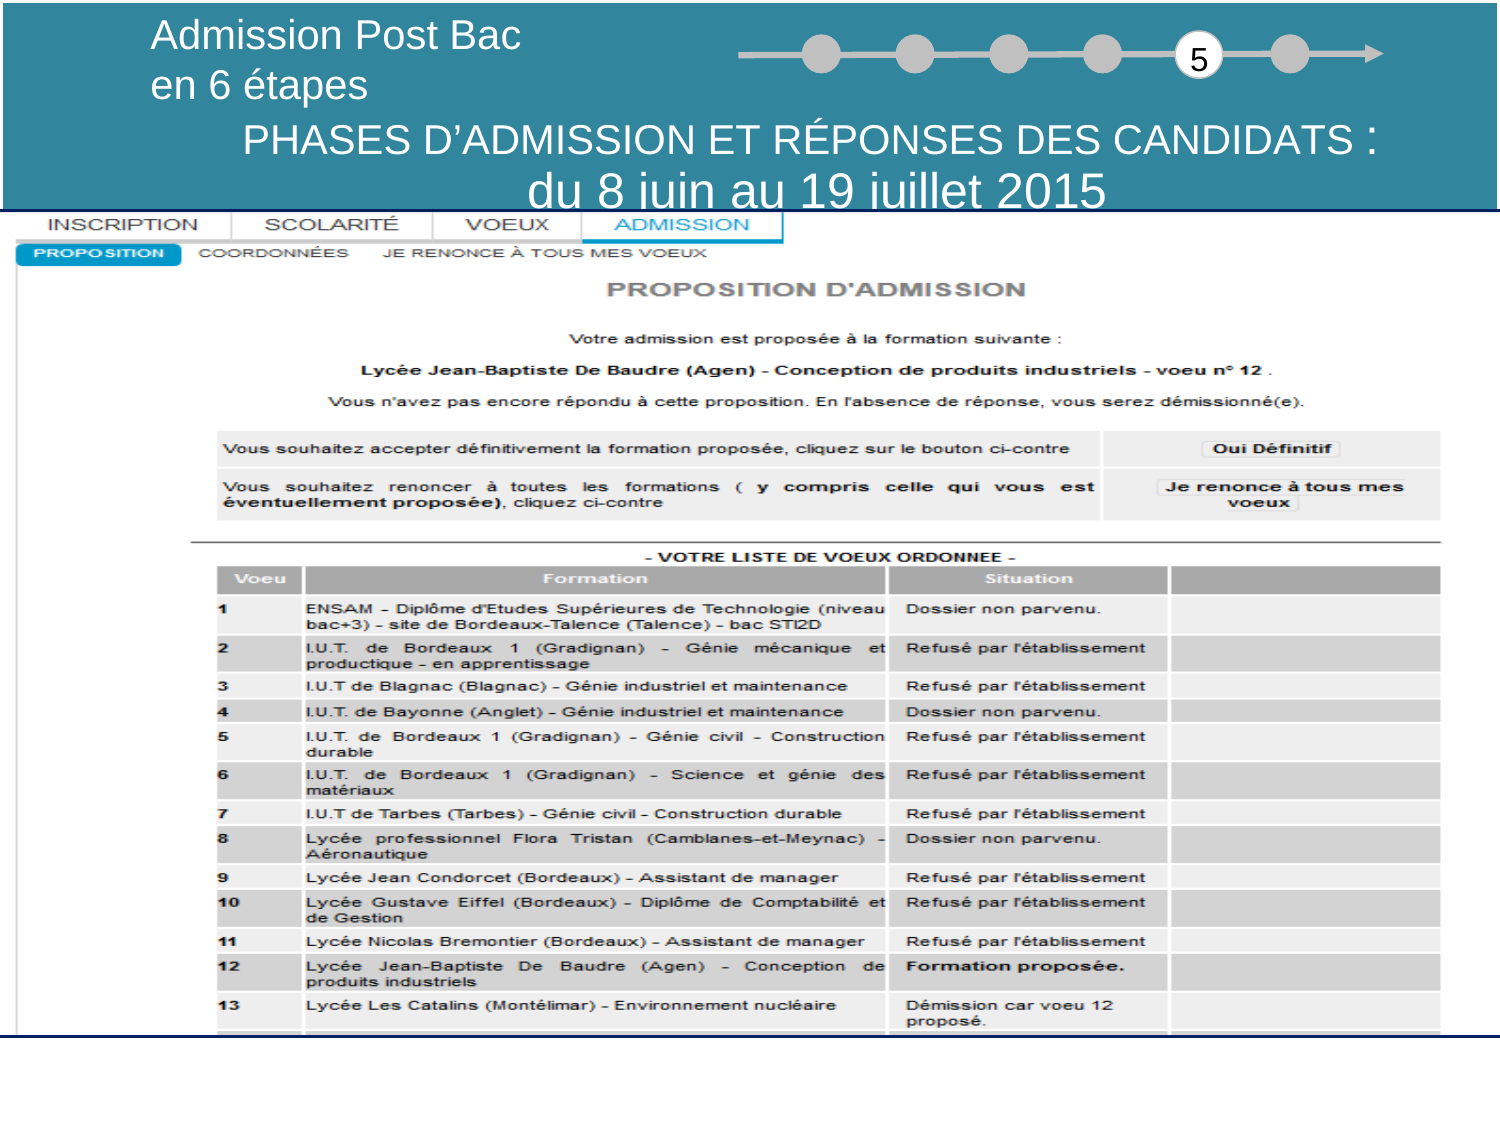

Admission Post Bac
en 6 étapes
5
5 démission générale
PHASES D’ADMISSION ET RÉPONSES DES CANDIDATS :
du 8 juin au 19 juillet 2015